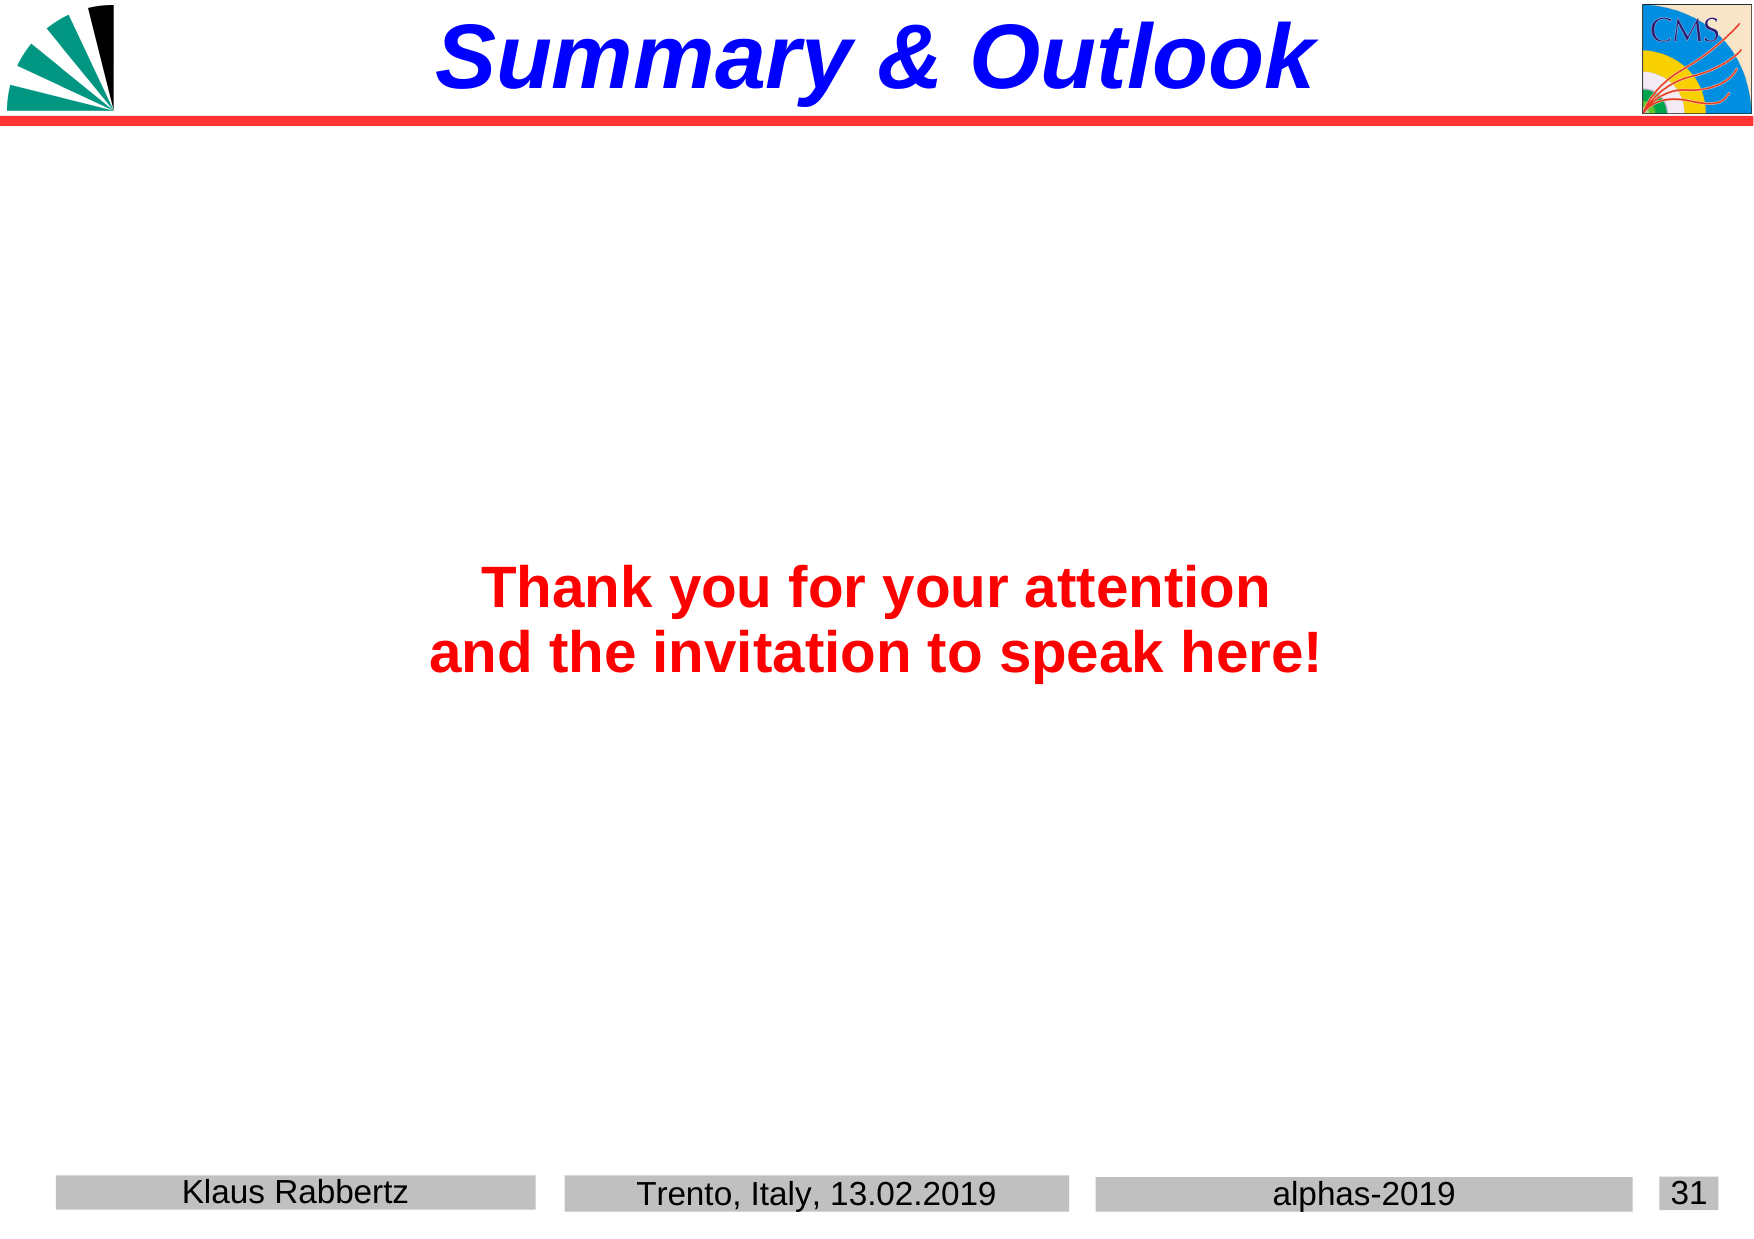

# Summary & Outlook
Thank you for your attention
and the invitation to speak here!